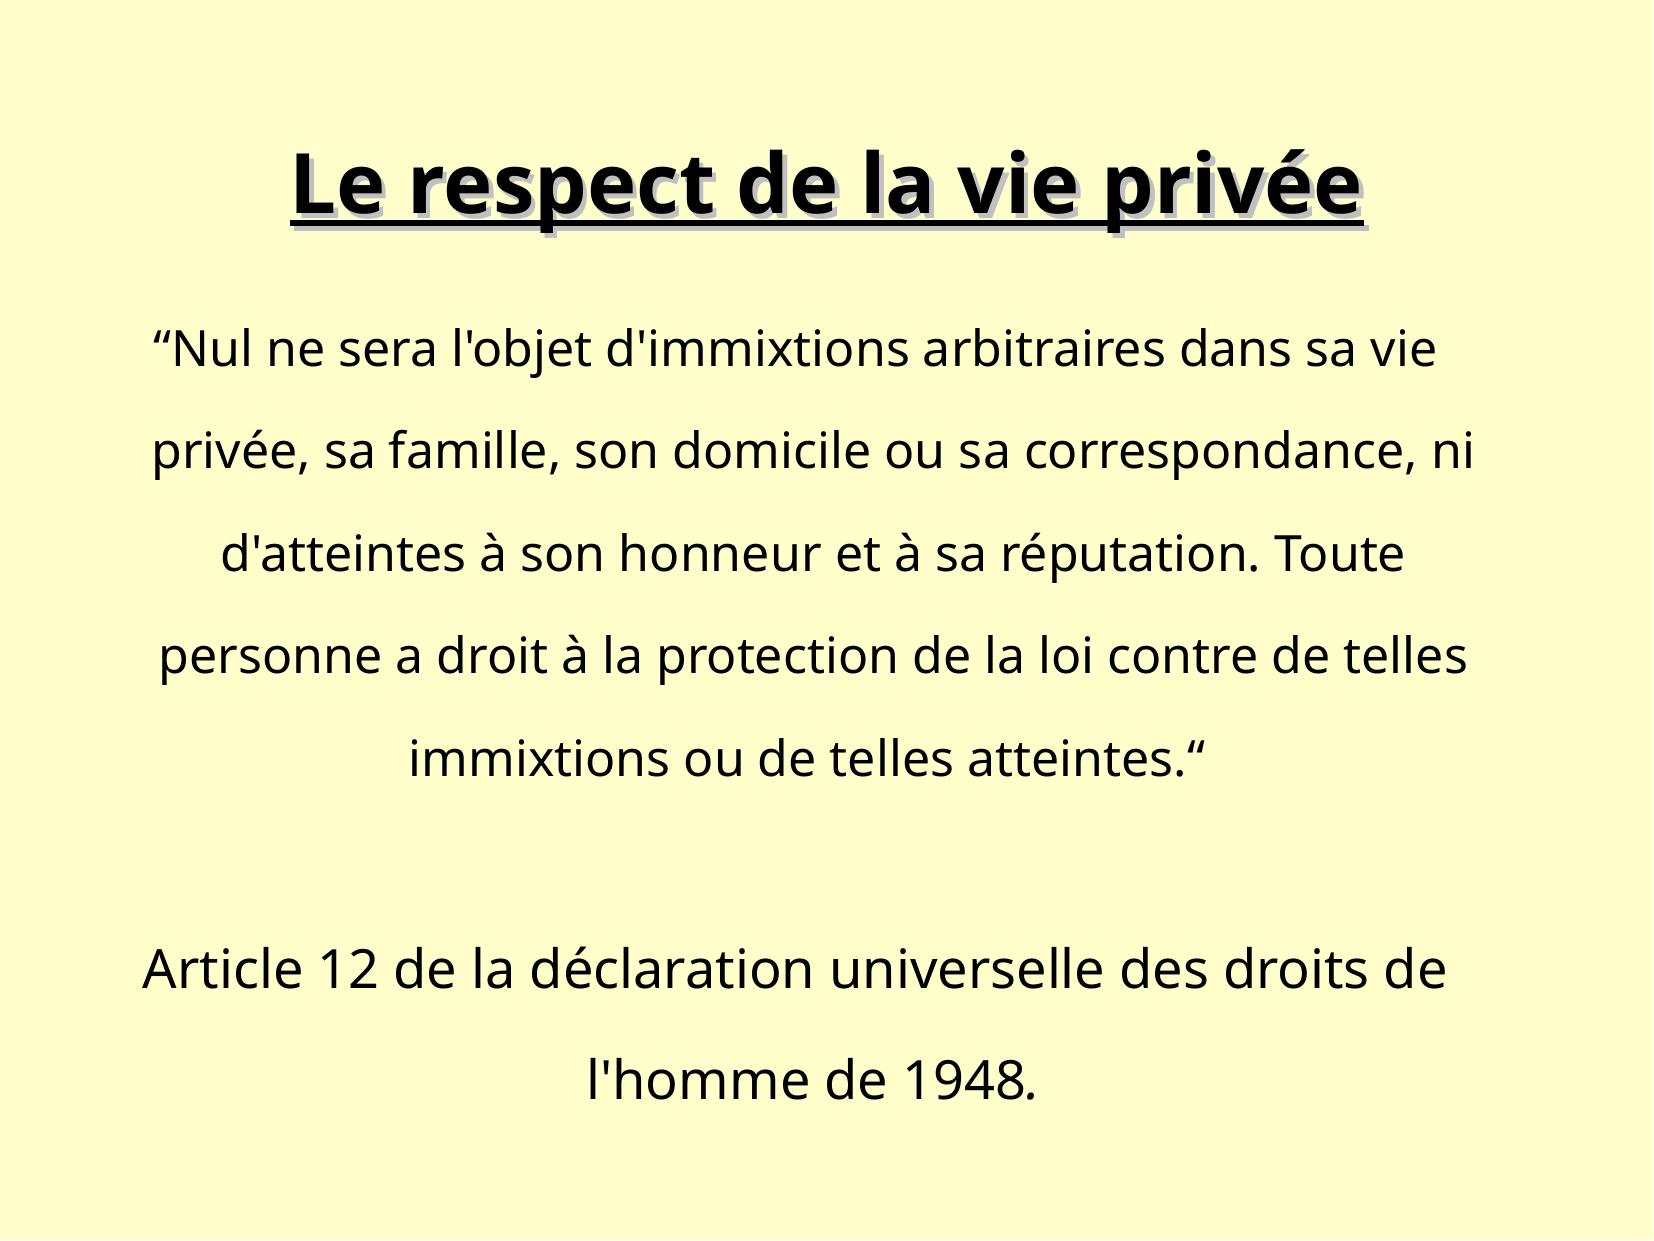

# Le respect de la vie privée
“Nul ne sera l'objet d'immixtions arbitraires dans sa vie privée, sa famille, son domicile ou sa correspondance, ni d'atteintes à son honneur et à sa réputation. Toute personne a droit à la protection de la loi contre de telles immixtions ou de telles atteintes.“
Article 12 de la déclaration universelle des droits de l'homme de 1948.